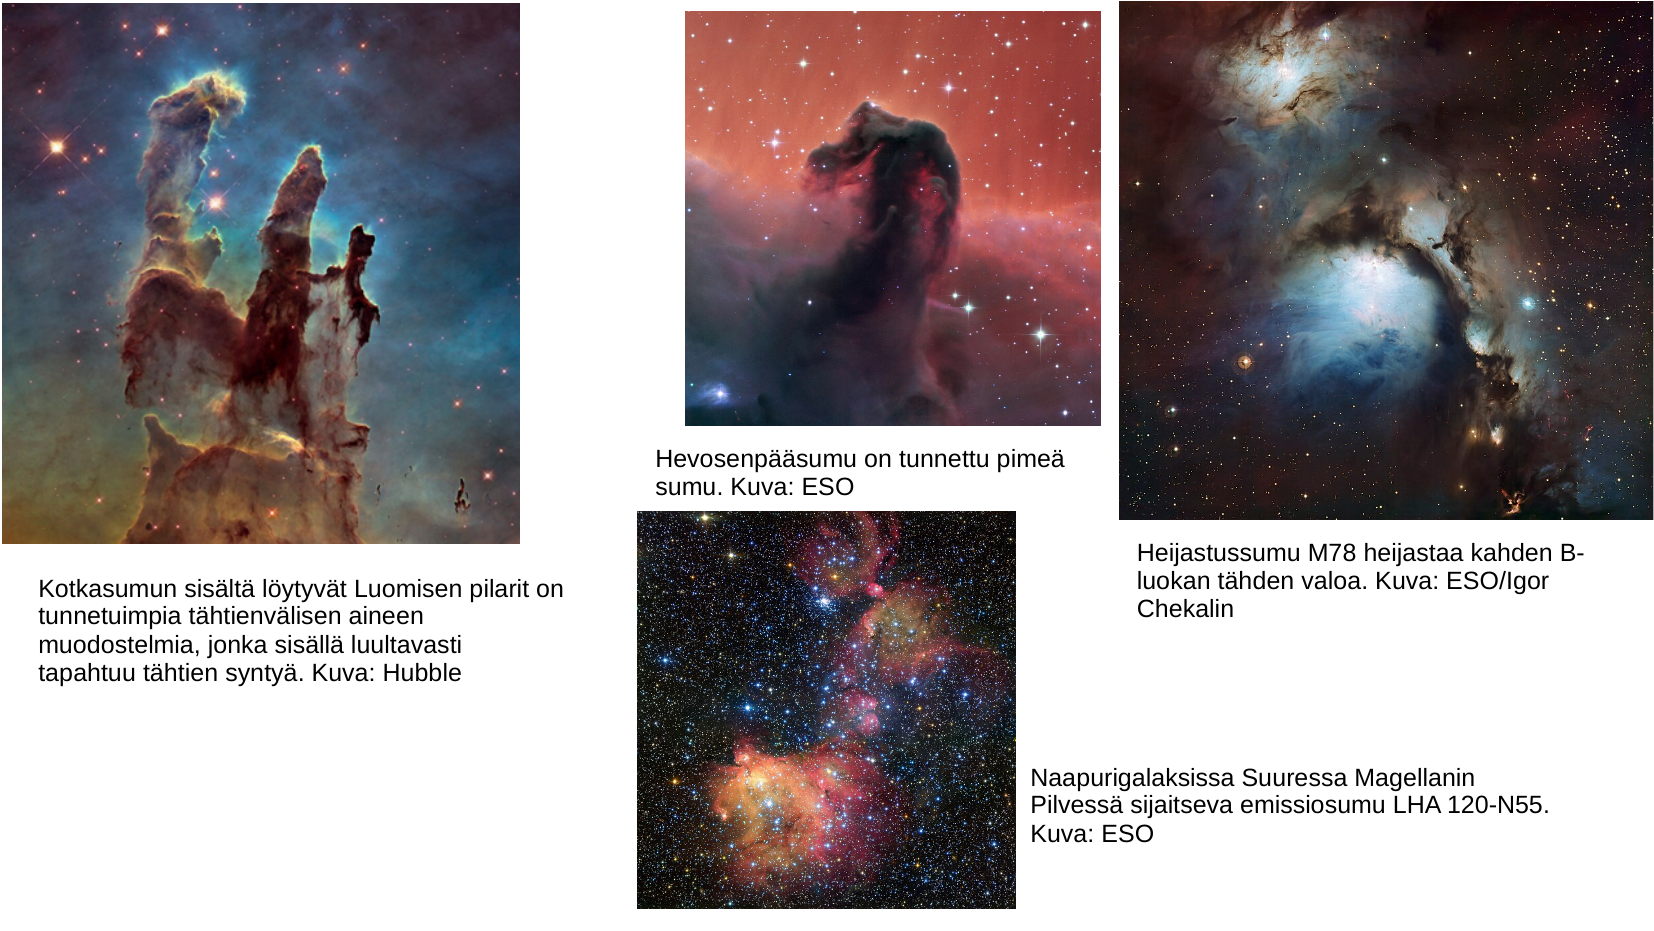

Hevosenpääsumu on tunnettu pimeä sumu. Kuva: ESO
Heijastussumu M78 heijastaa kahden B-luokan tähden valoa. Kuva: ESO/Igor Chekalin
Kotkasumun sisältä löytyvät Luomisen pilarit on tunnetuimpia tähtienvälisen aineen muodostelmia, jonka sisällä luultavasti tapahtuu tähtien syntyä. Kuva: Hubble
Naapurigalaksissa Suuressa Magellanin Pilvessä sijaitseva emissiosumu LHA 120-N55. Kuva: ESO